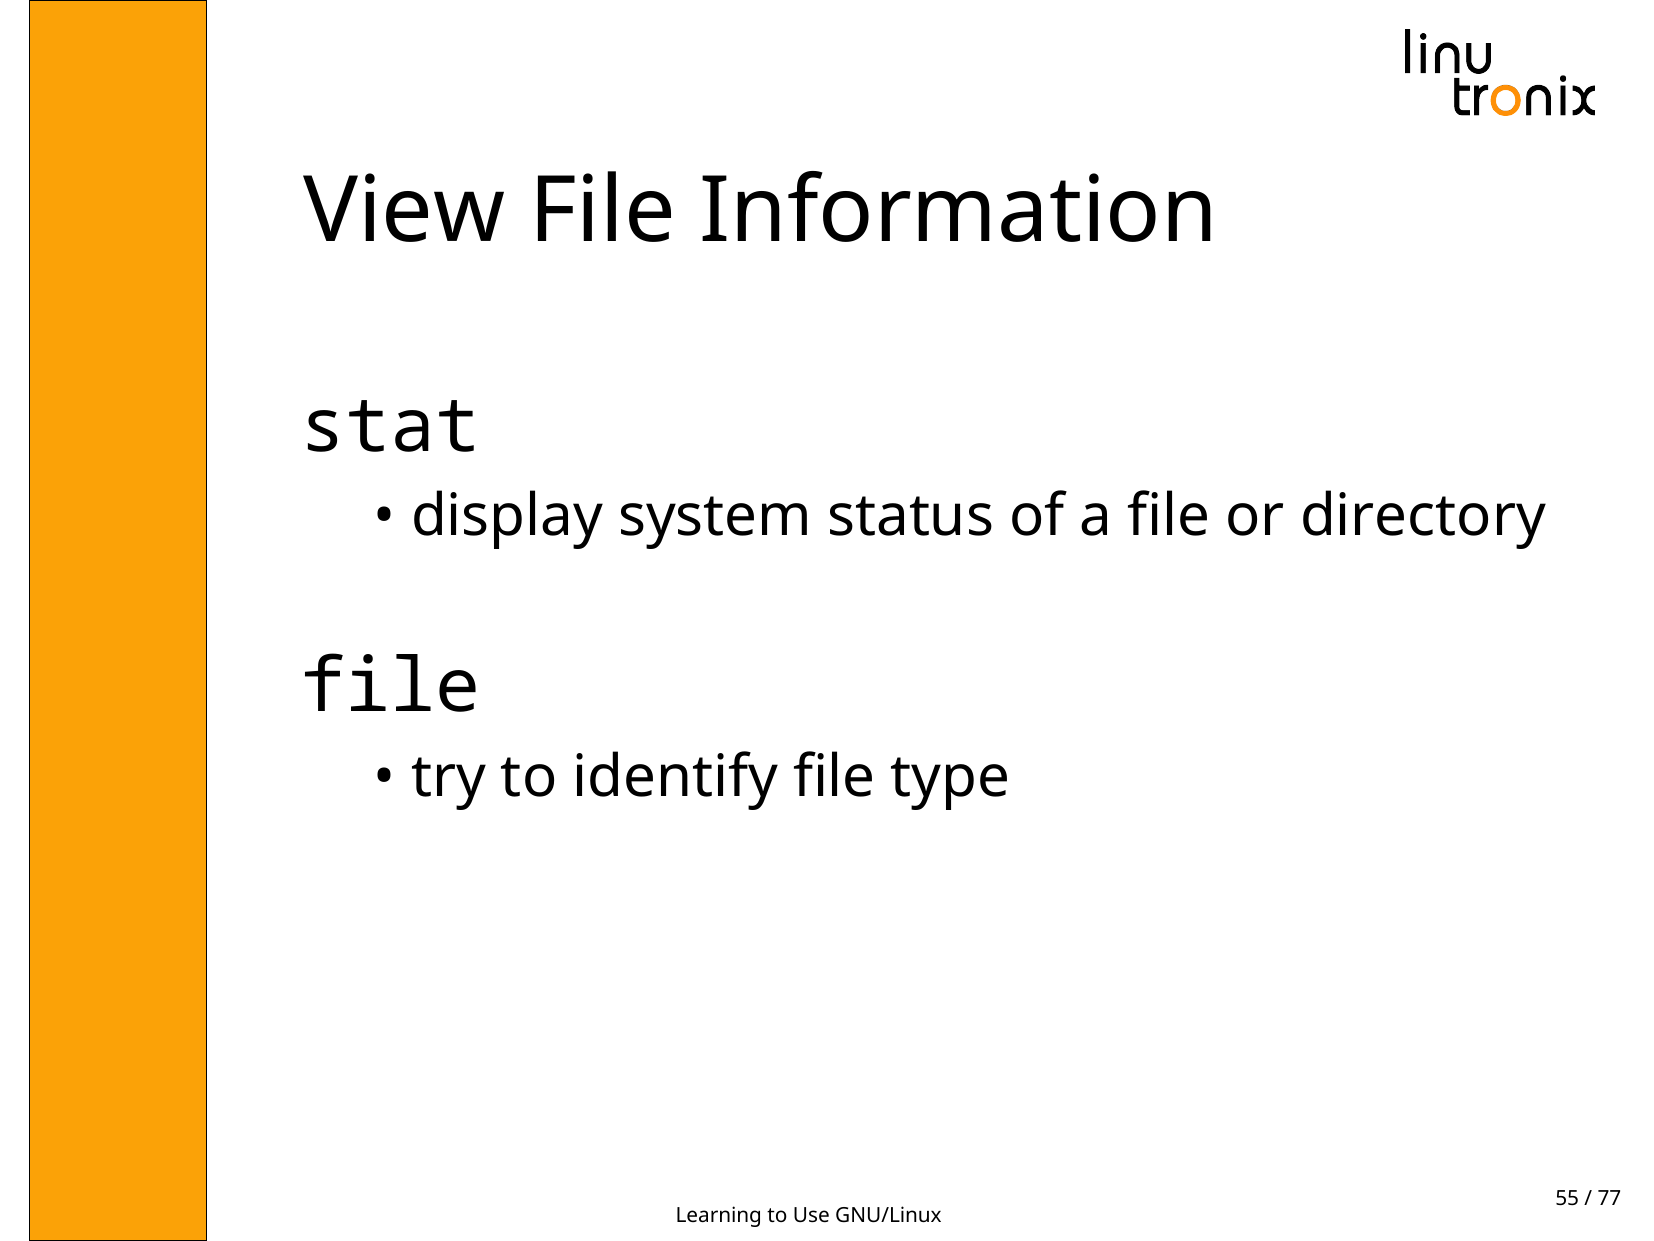

View File Information
stat
	• display system status of a file or directory
file
	• try to identify file type
55
Firmenvorstellung Linutronix V3.3